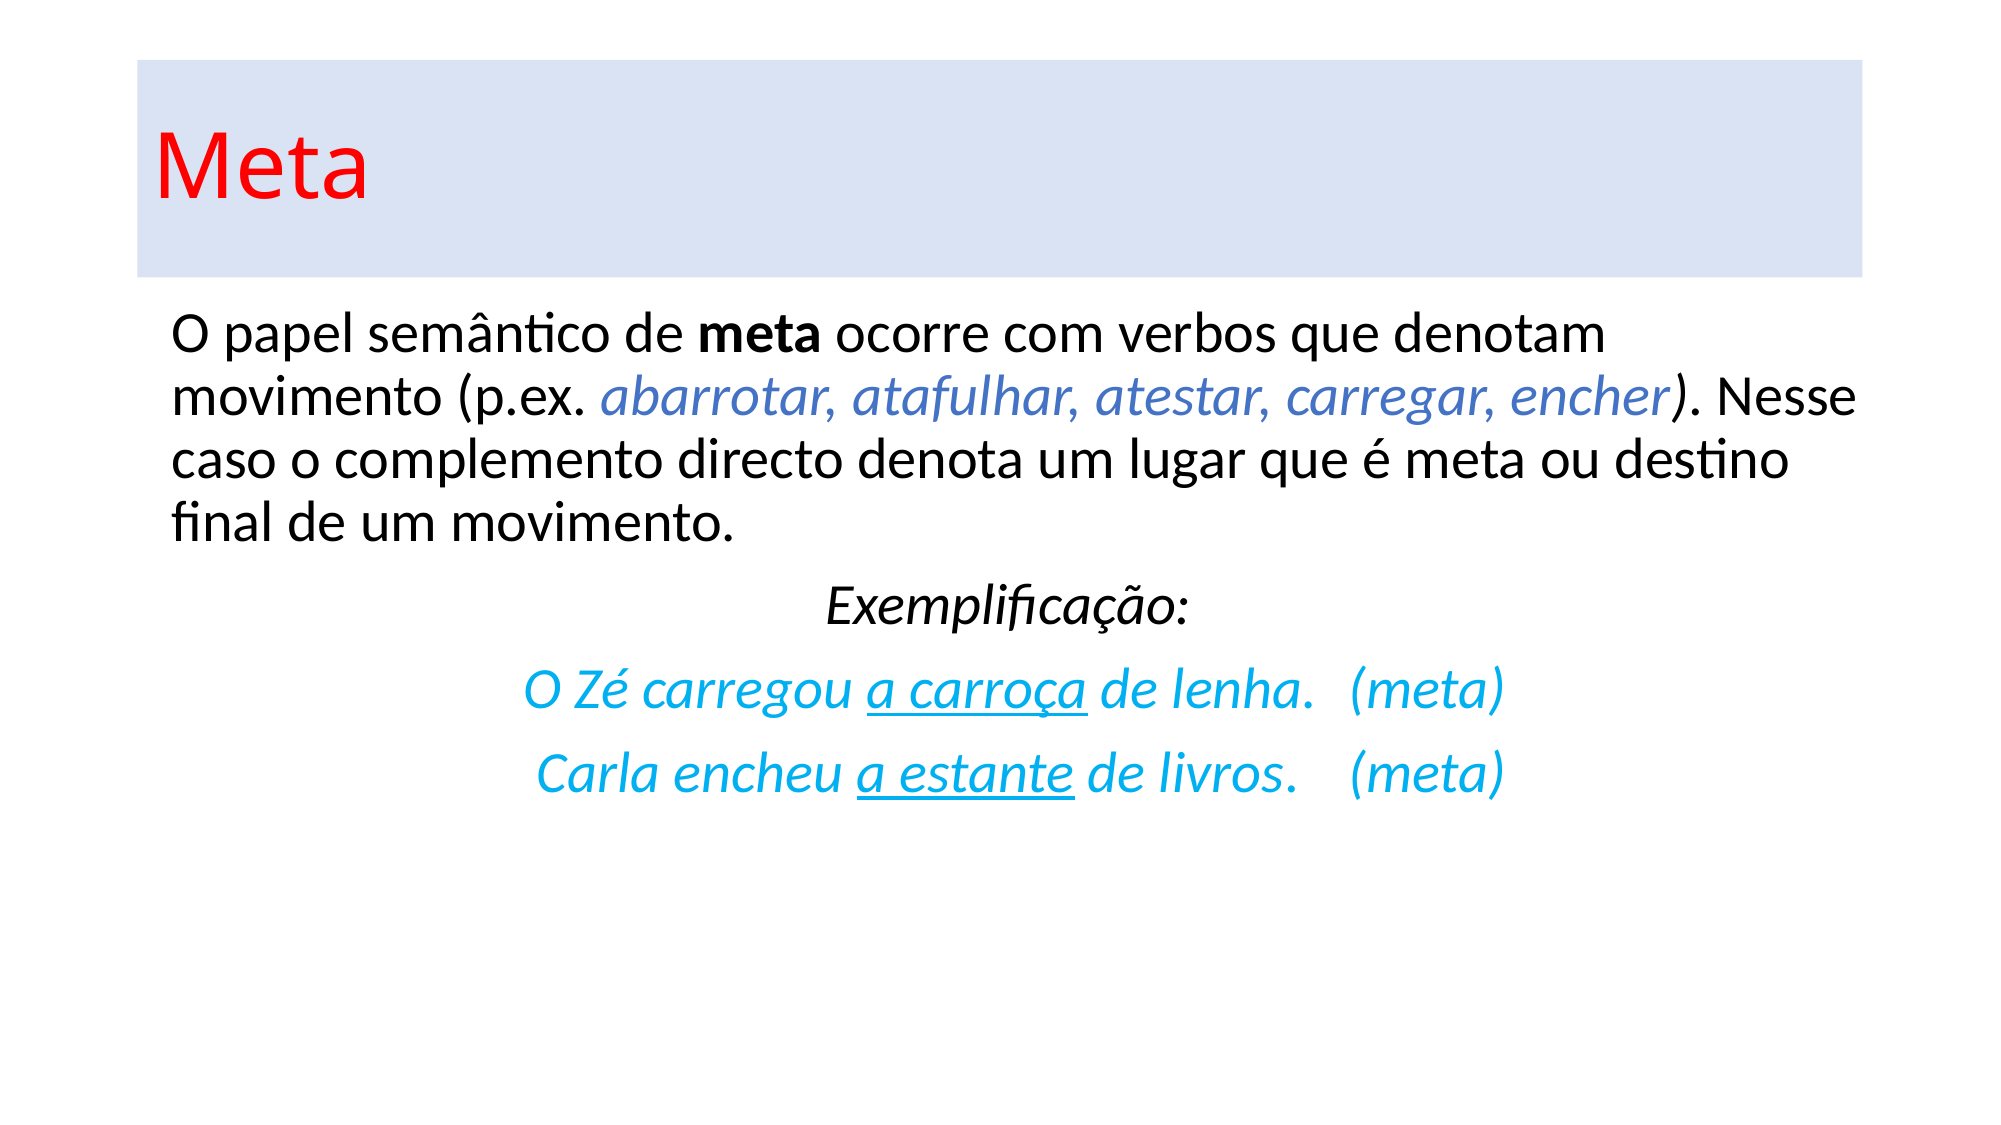

# Meta
O papel semântico de meta ocorre com verbos que denotam movimento (p.ex. abarrotar, atafulhar, atestar, carregar, encher). Nesse caso o complemento directo denota um lugar que é meta ou destino final de um movimento.
Exemplificação:
O Zé carregou a carroça de lenha. 	(meta)
 Carla encheu a estante de livros. 	(meta)